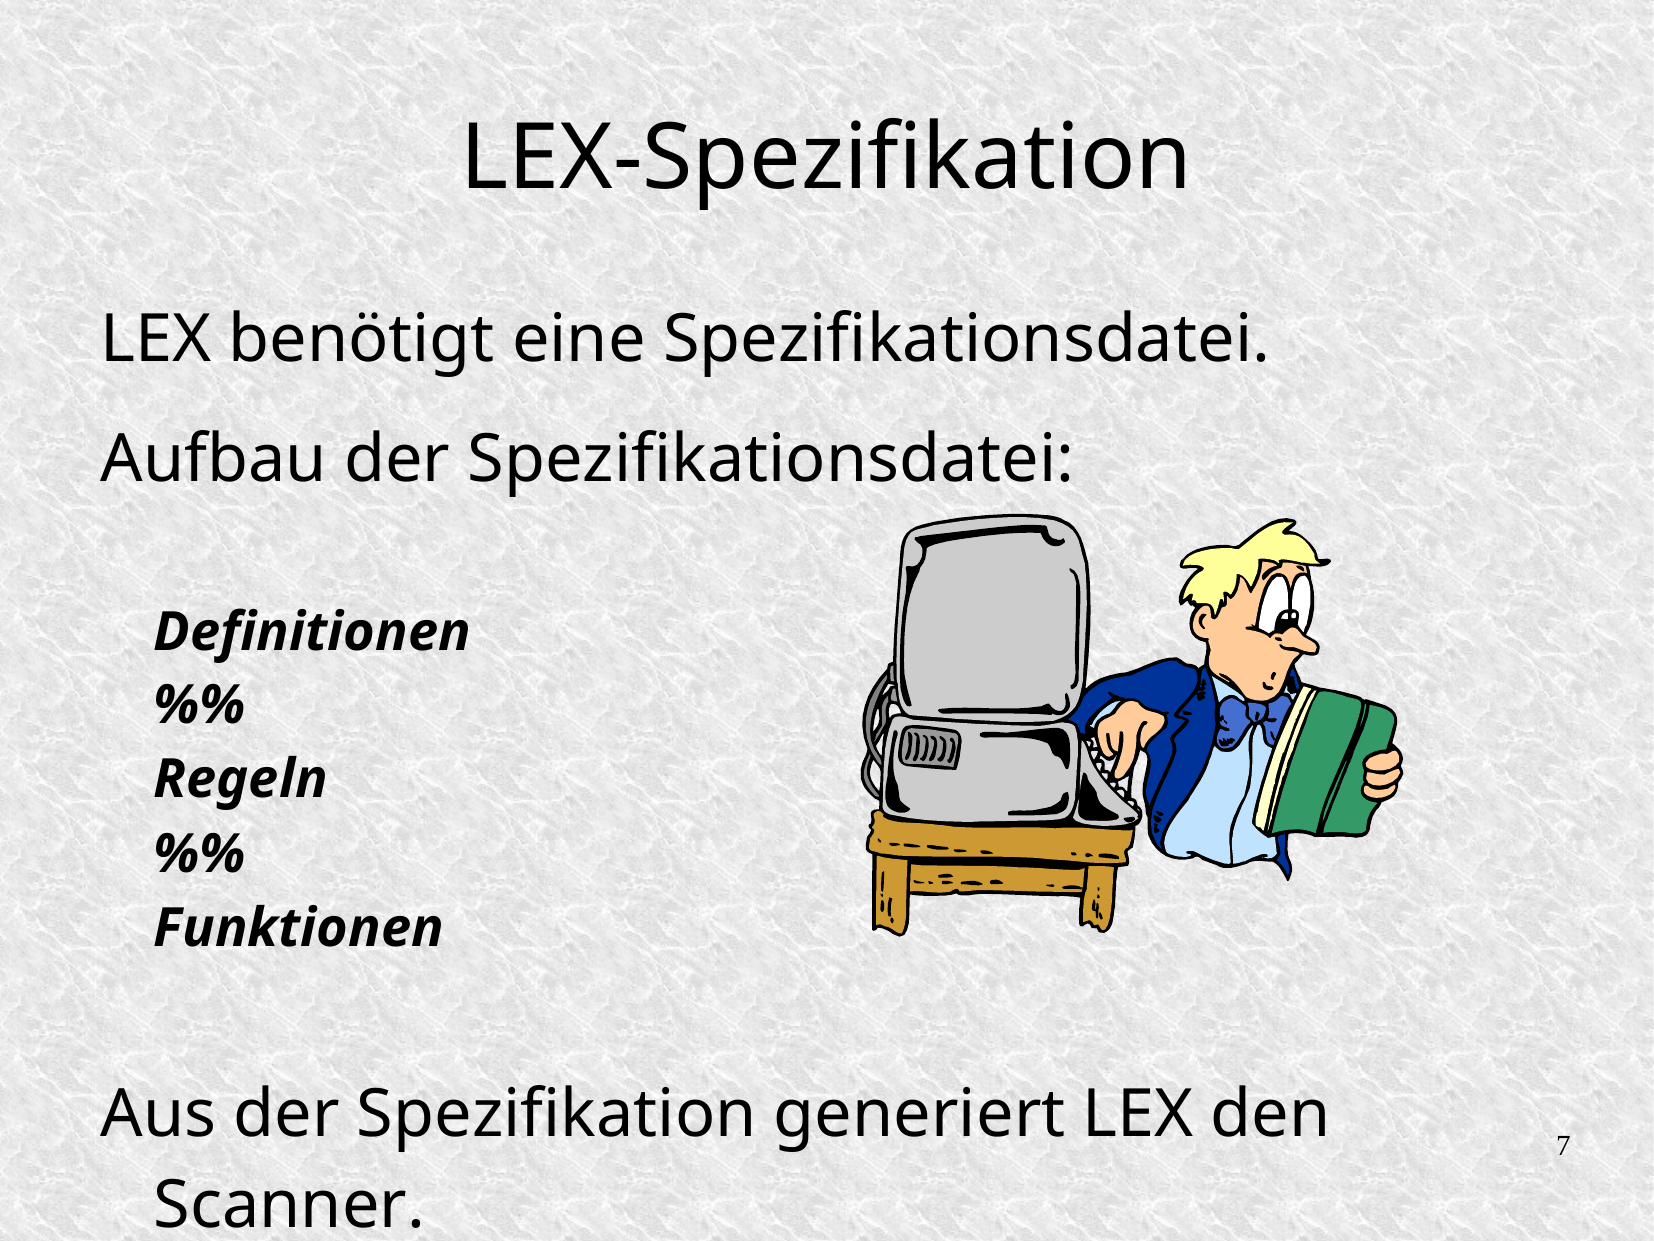

# LEX-Spezifikation
LEX benötigt eine Spezifikationsdatei.
Aufbau der Spezifikationsdatei:
Definitionen
%%
Regeln
%%
Funktionen
Aus der Spezifikation generiert LEX den Scanner.
7